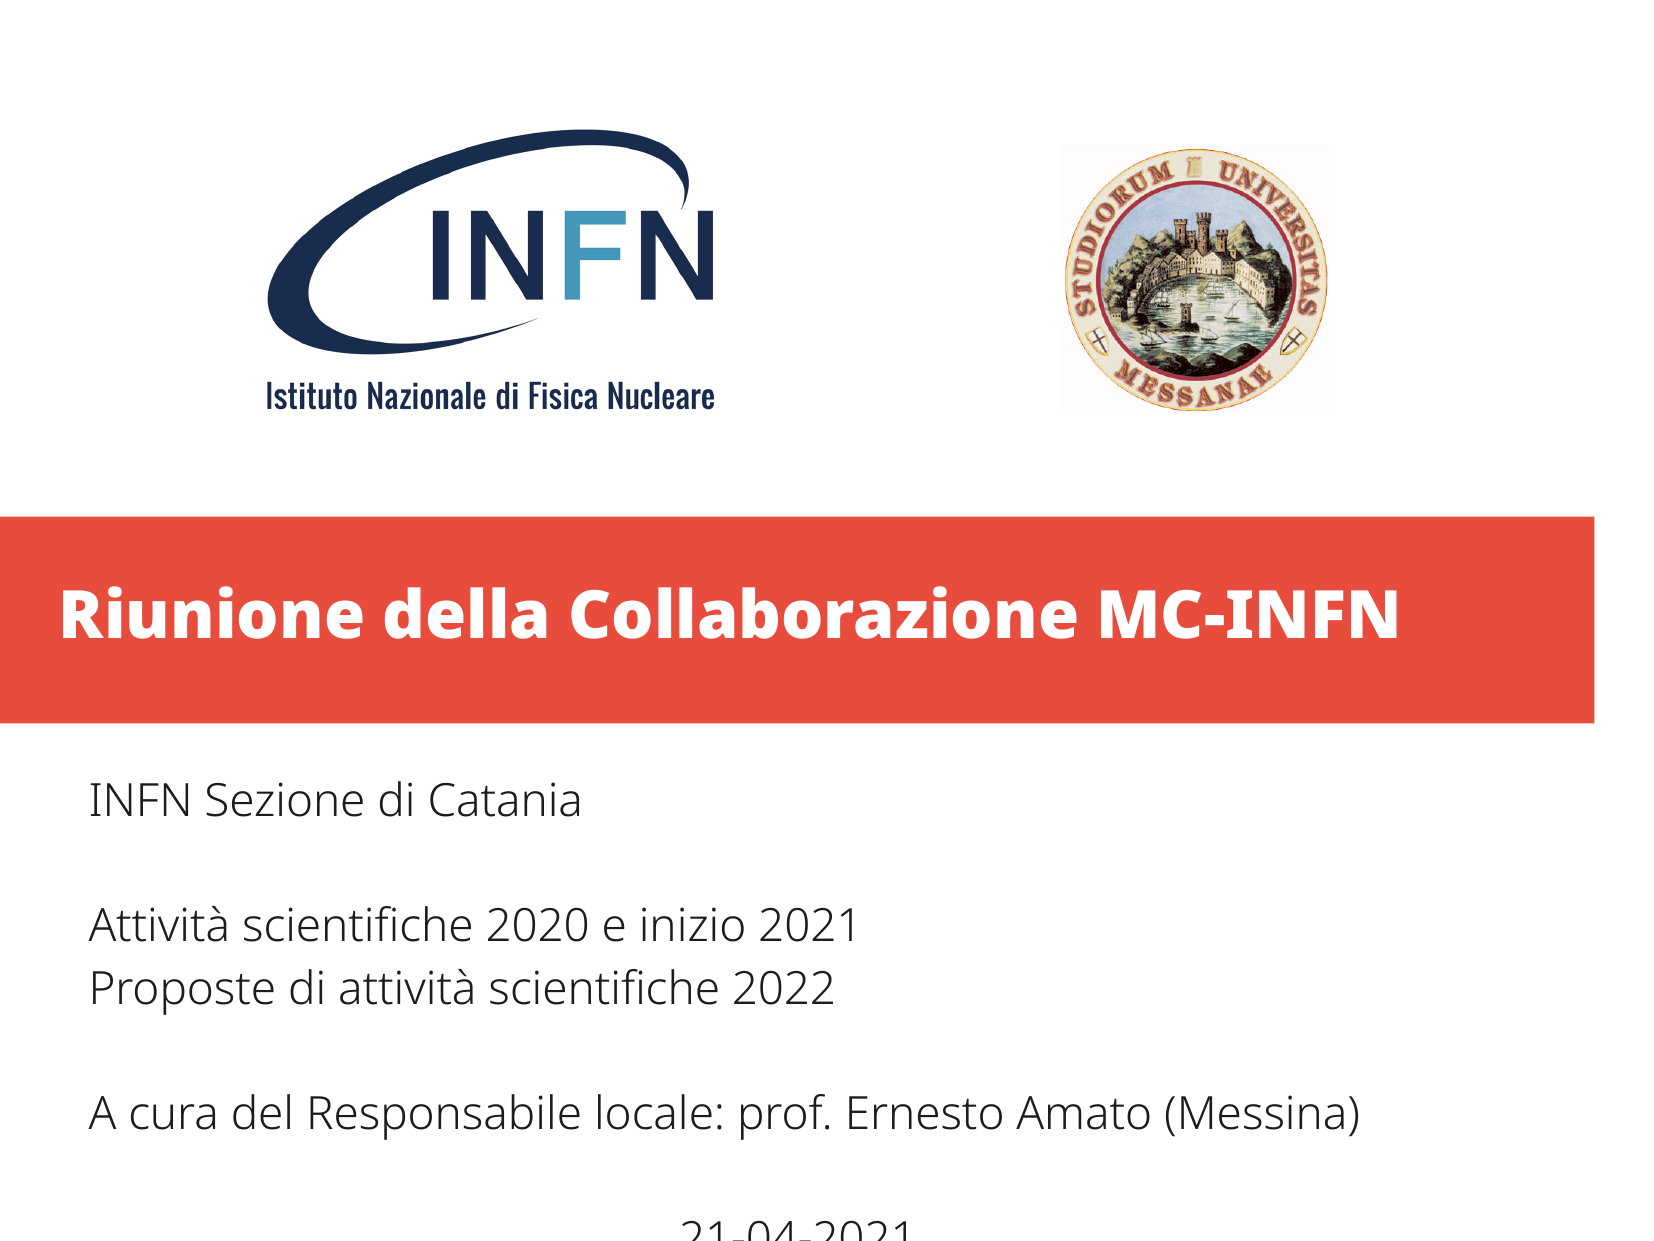

# Riunione della Collaborazione MC-INFN
INFN Sezione di Catania
Attività scientifiche 2020 e inizio 2021
Proposte di attività scientifiche 2022
A cura del Responsabile locale: prof. Ernesto Amato (Messina)
								21-04-2021